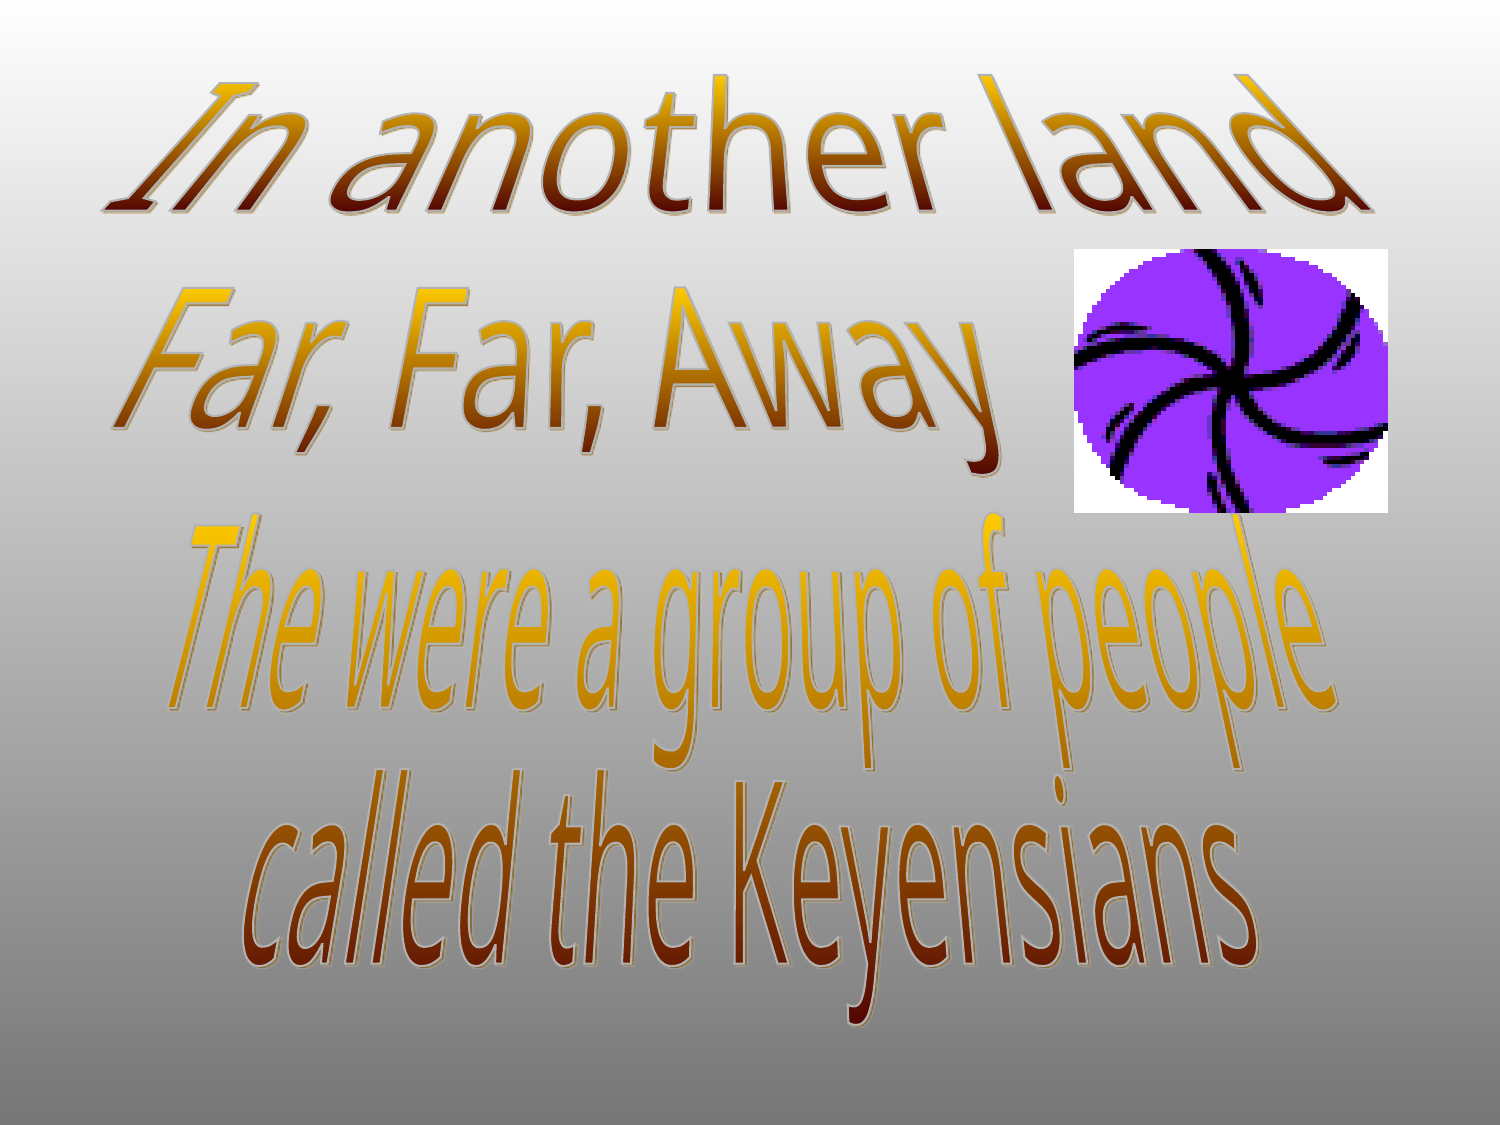

In another land
Far, Far, Away
The were a group of people
called the Keyensians